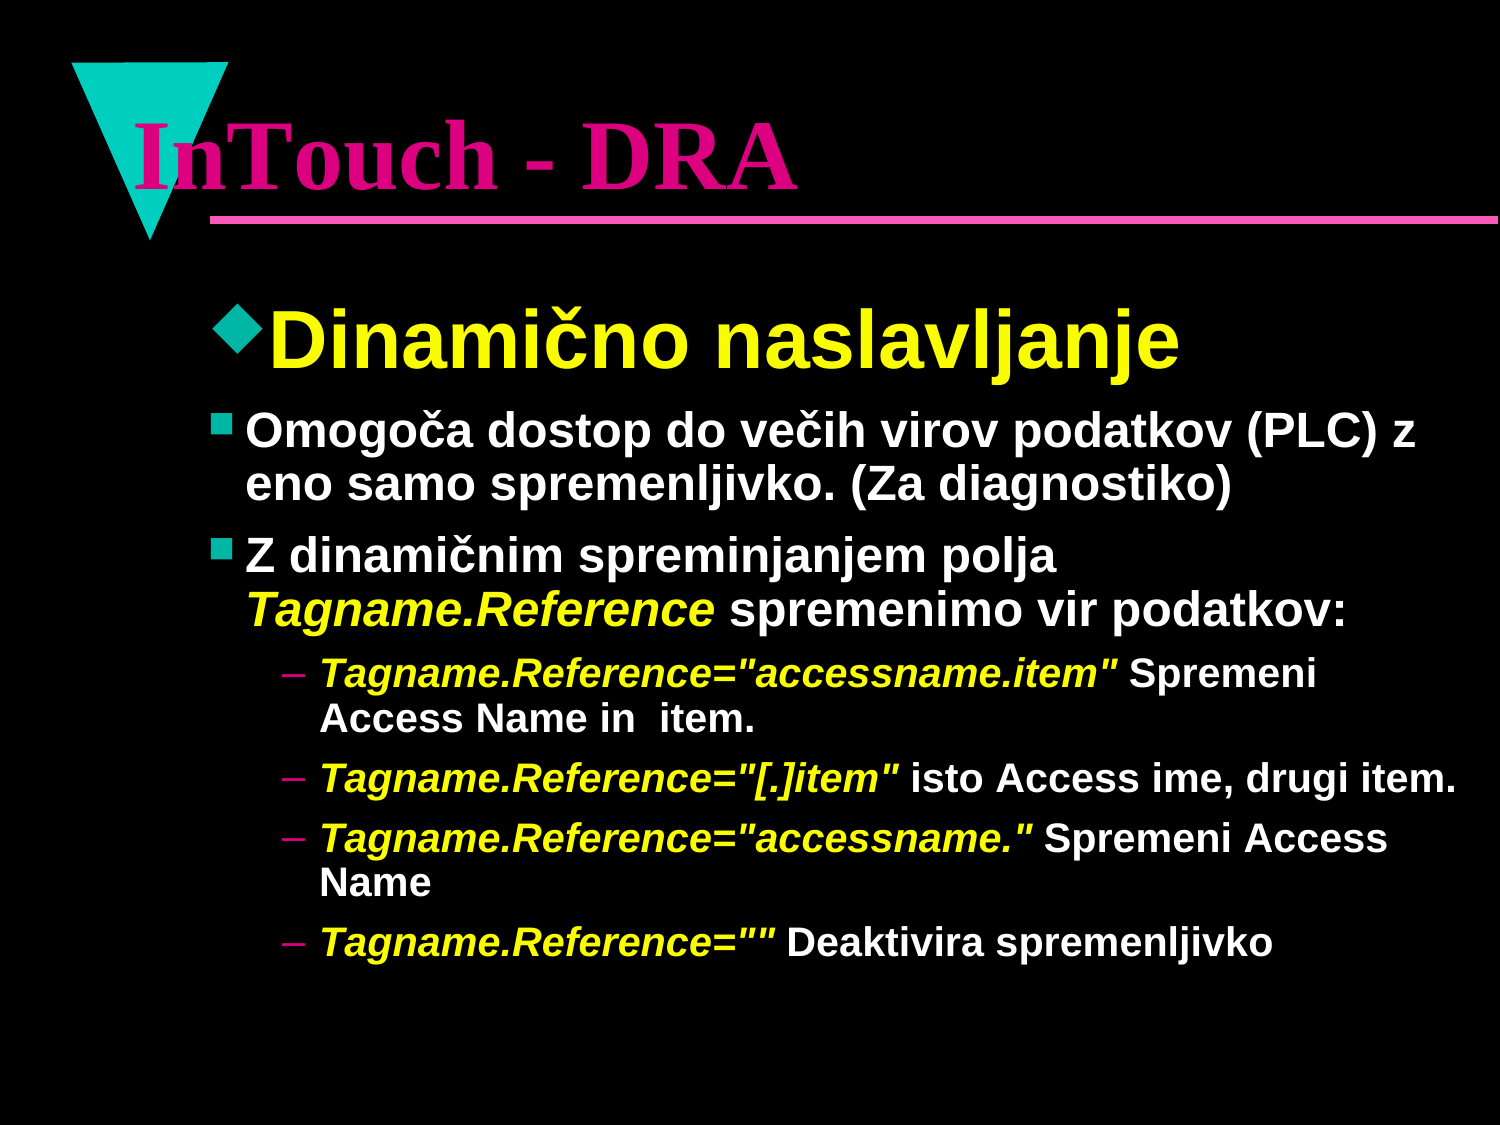

# InTouch - DRA
Dinamično naslavljanje
Omogoča dostop do večih virov podatkov (PLC) z eno samo spremenljivko. (Za diagnostiko)
Z dinamičnim spreminjanjem polja Tagname.Reference spremenimo vir podatkov:
Tagname.Reference="accessname.item" Spremeni Access Name in item.
Tagname.Reference="[.]item" isto Access ime, drugi item.
Tagname.Reference="accessname." Spremeni Access Name
Tagname.Reference="" Deaktivira spremenljivko
Slovar spremenljivk
21